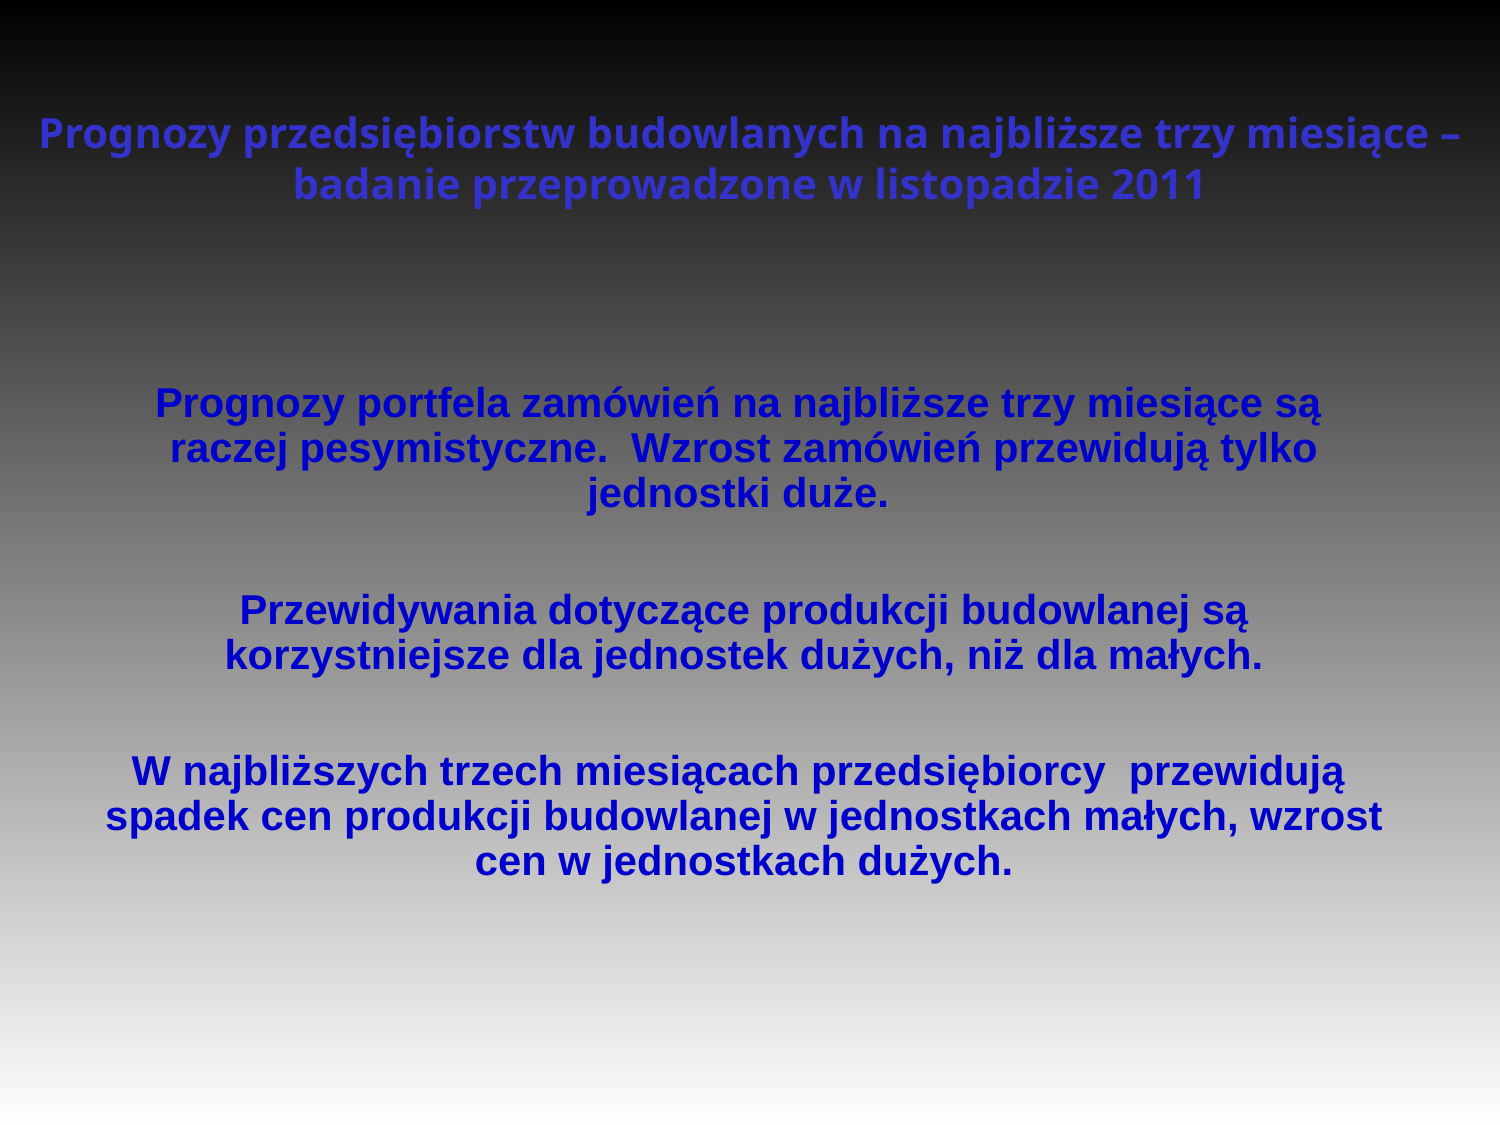

# Prognozy przedsiębiorstw budowlanych na najbliższe trzy miesiące – badanie przeprowadzone w listopadzie 2011
Prognozy portfela zamówień na najbliższe trzy miesiące są raczej pesymistyczne. Wzrost zamówień przewidują tylko jednostki duże.
Przewidywania dotyczące produkcji budowlanej są korzystniejsze dla jednostek dużych, niż dla małych.
W najbliższych trzech miesiącach przedsiębiorcy przewidują spadek cen produkcji budowlanej w jednostkach małych, wzrost cen w jednostkach dużych.